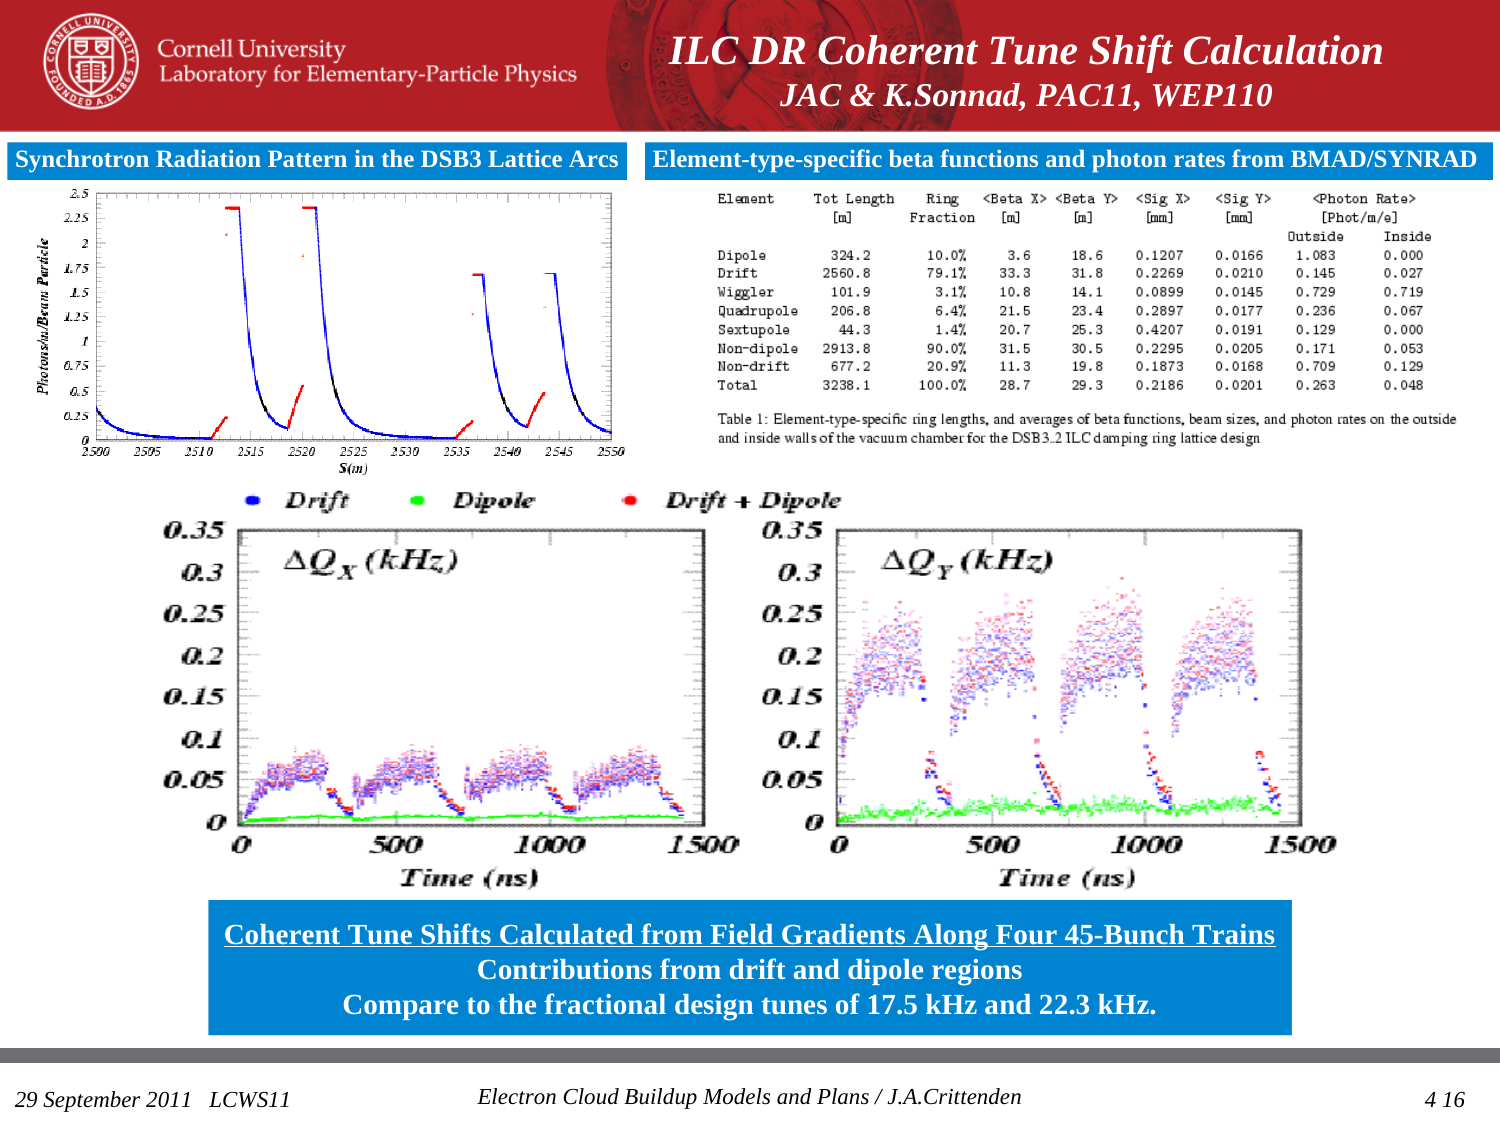

# ILC DR Coherent Tune Shift Calculation JAC & K.Sonnad, PAC11, WEP110
Synchrotron Radiation Pattern in the DSB3 Lattice Arcs
Element-type-specific beta functions and photon rates from BMAD/SYNRAD
Coherent Tune Shifts Calculated from Field Gradients Along Four 45-Bunch Trains
Contributions from drift and dipole regions
Compare to the fractional design tunes of 17.5 kHz and 22.3 kHz.
Coherent Tune Shifts Calculated from Field Gradients Along Four 45-Bunch Trains
Contributions from drift and dipole regions
Compare to the fractional design tunes of 17.5 kHz and 22.3 kHz.